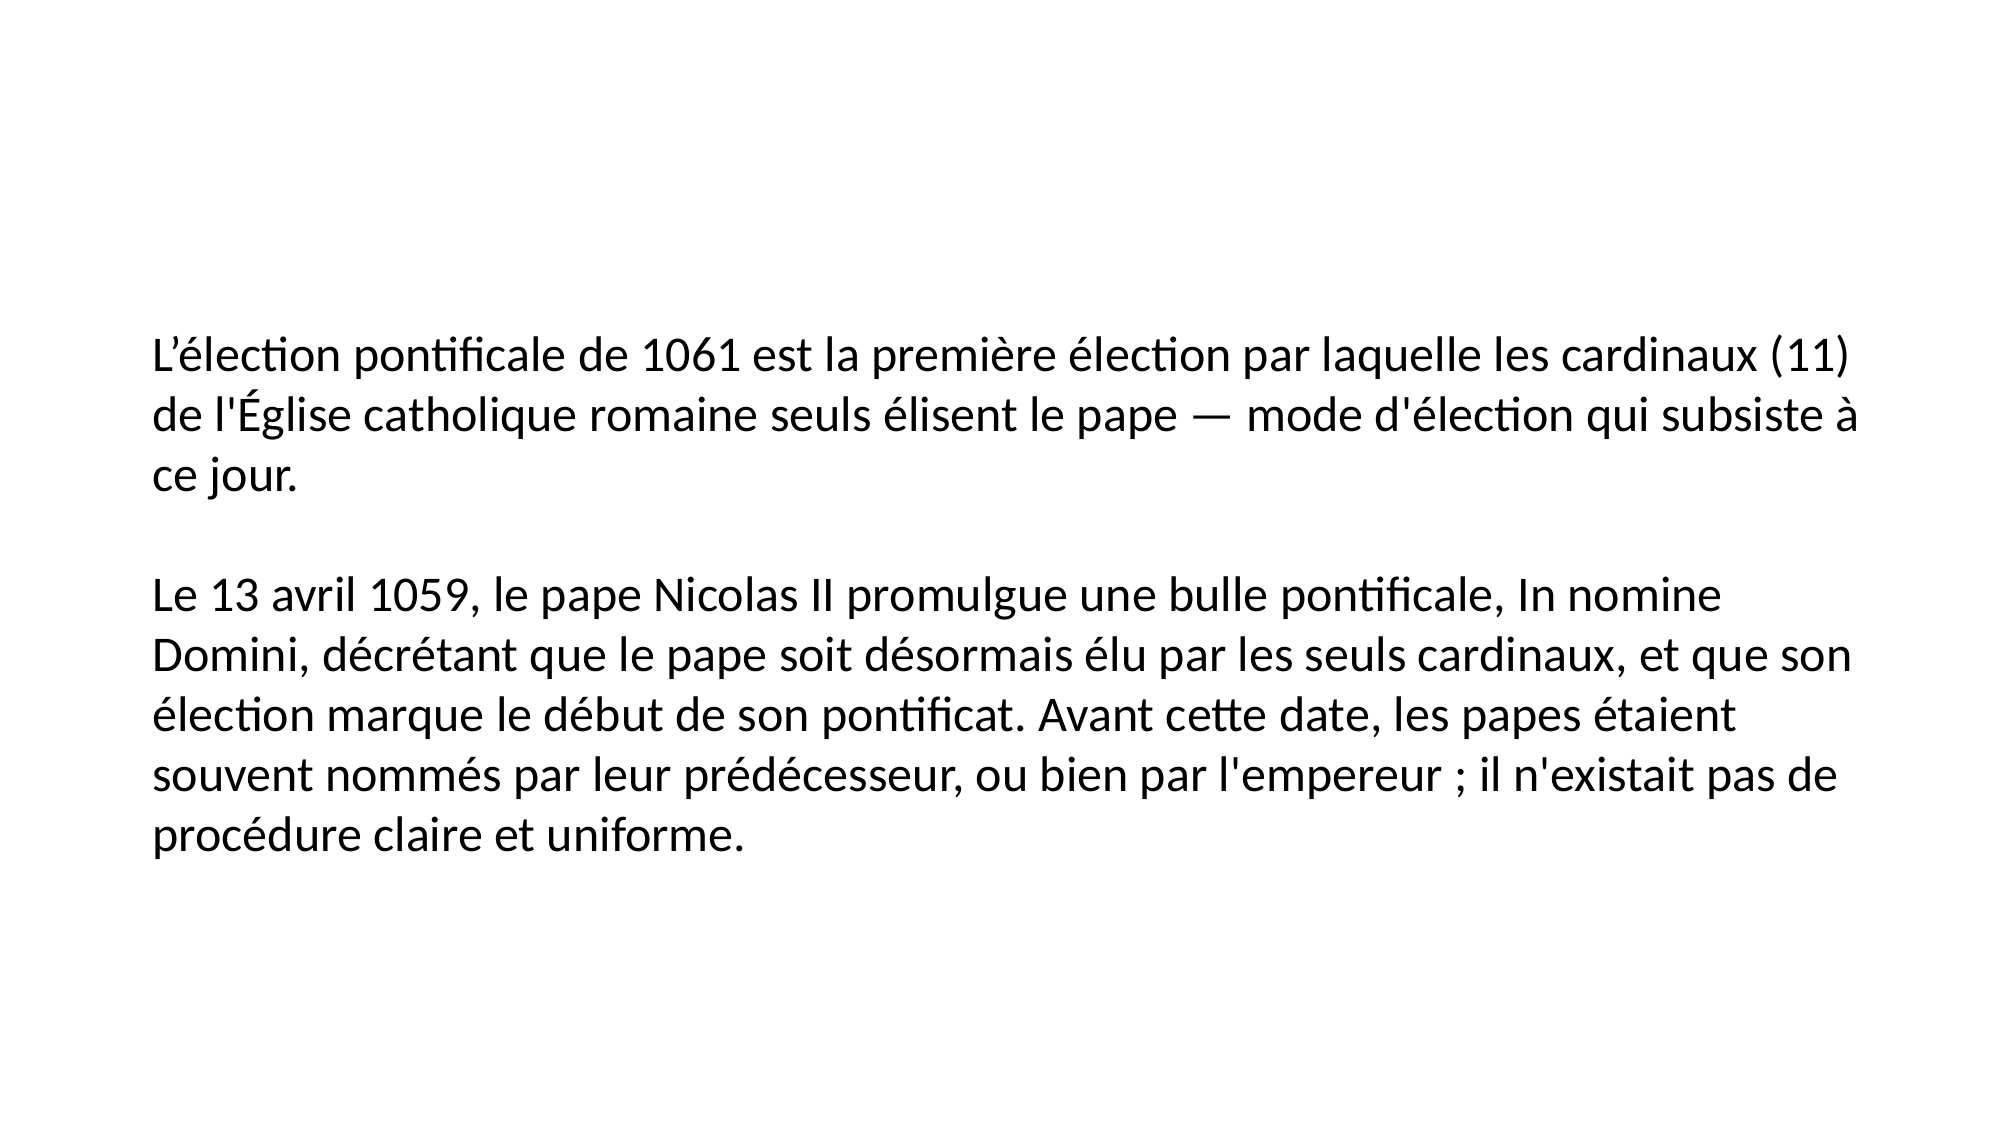

L’élection pontificale de 1061 est la première élection par laquelle les cardinaux (11) de l'Église catholique romaine seuls élisent le pape — mode d'élection qui subsiste à ce jour.
Le 13 avril 1059, le pape Nicolas II promulgue une bulle pontificale, In nomine Domini, décrétant que le pape soit désormais élu par les seuls cardinaux, et que son élection marque le début de son pontificat. Avant cette date, les papes étaient souvent nommés par leur prédécesseur, ou bien par l'empereur ; il n'existait pas de procédure claire et uniforme.